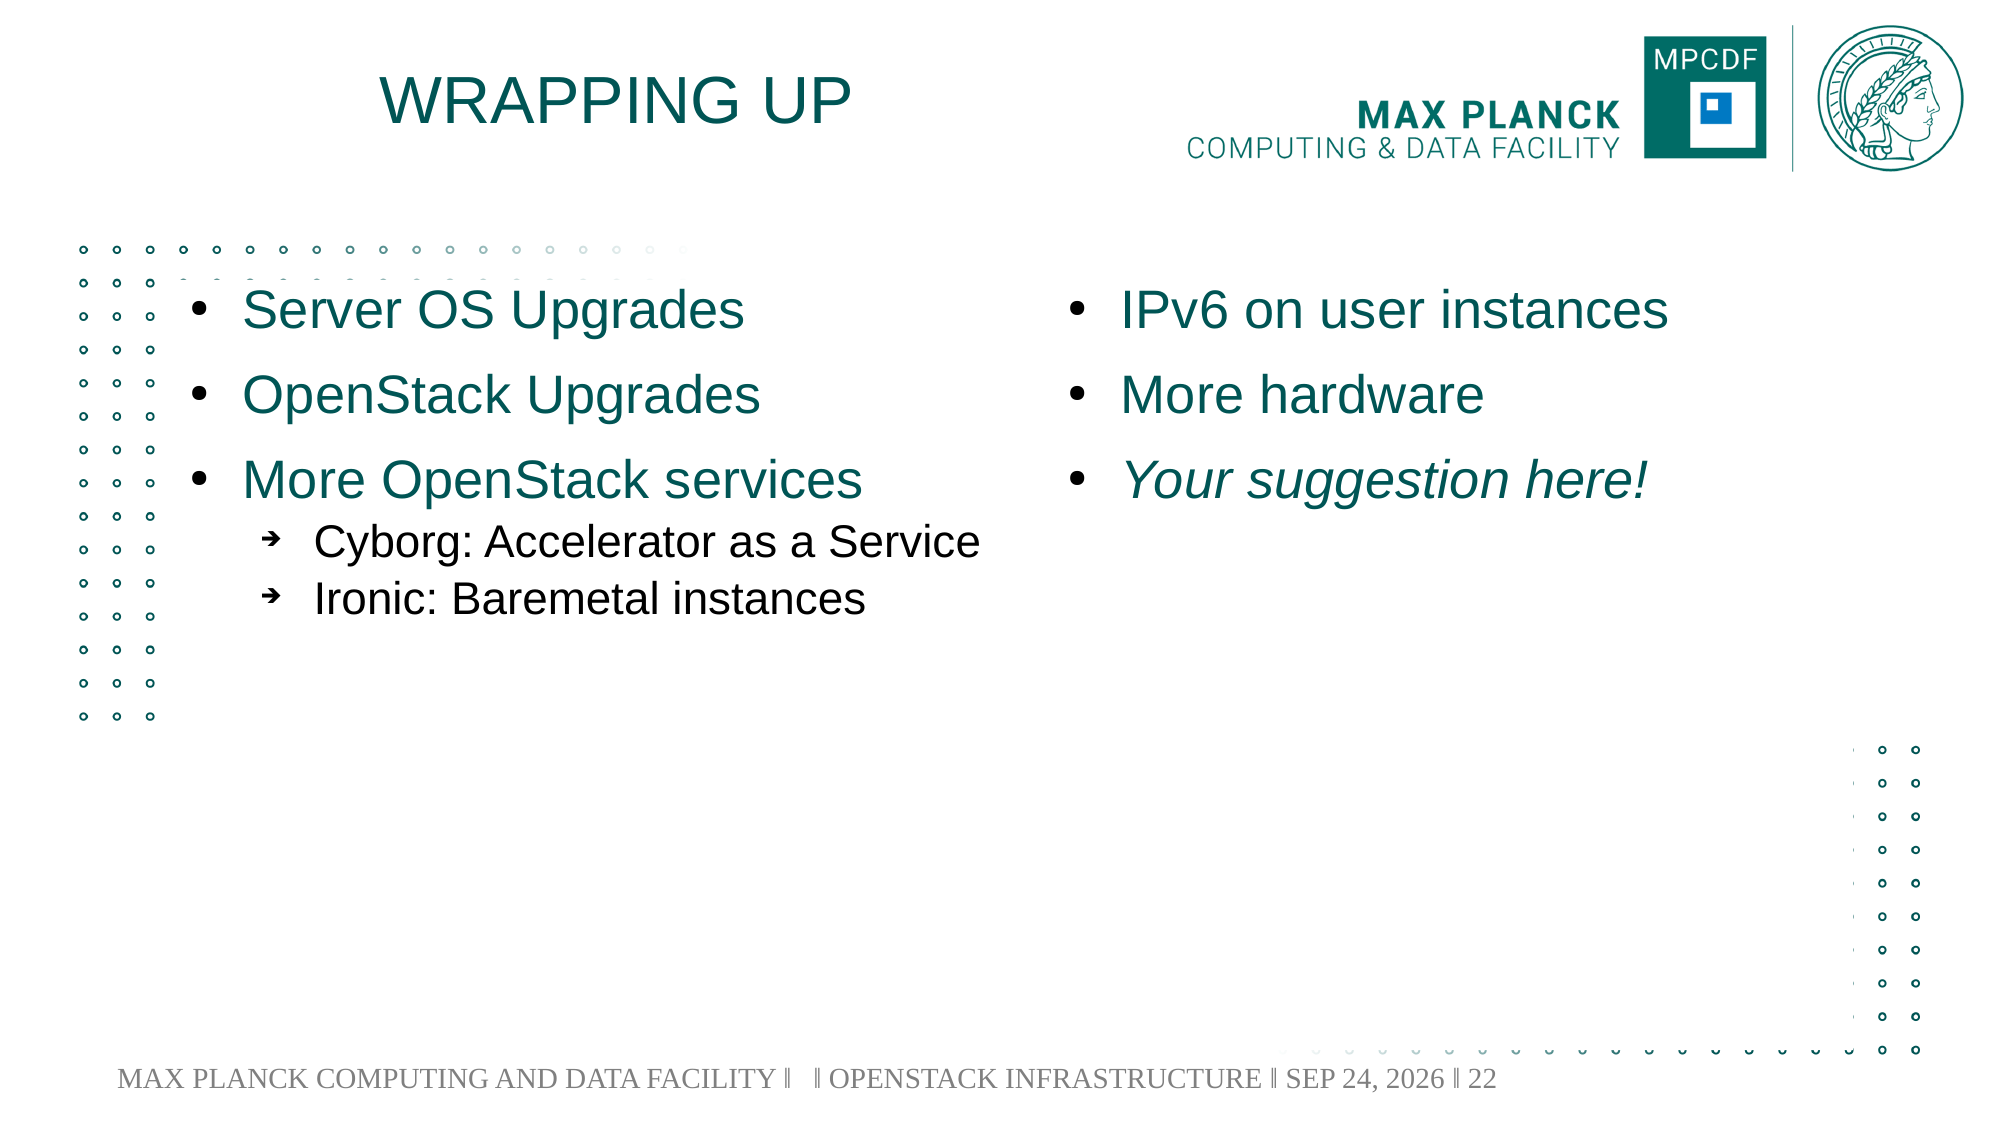

# Wrapping up
Server OS Upgrades
OpenStack Upgrades
More OpenStack services
Cyborg: Accelerator as a Service
Ironic: Baremetal instances
IPv6 on user instances
More hardware
Your suggestion here!
OpenStack Infrastructure